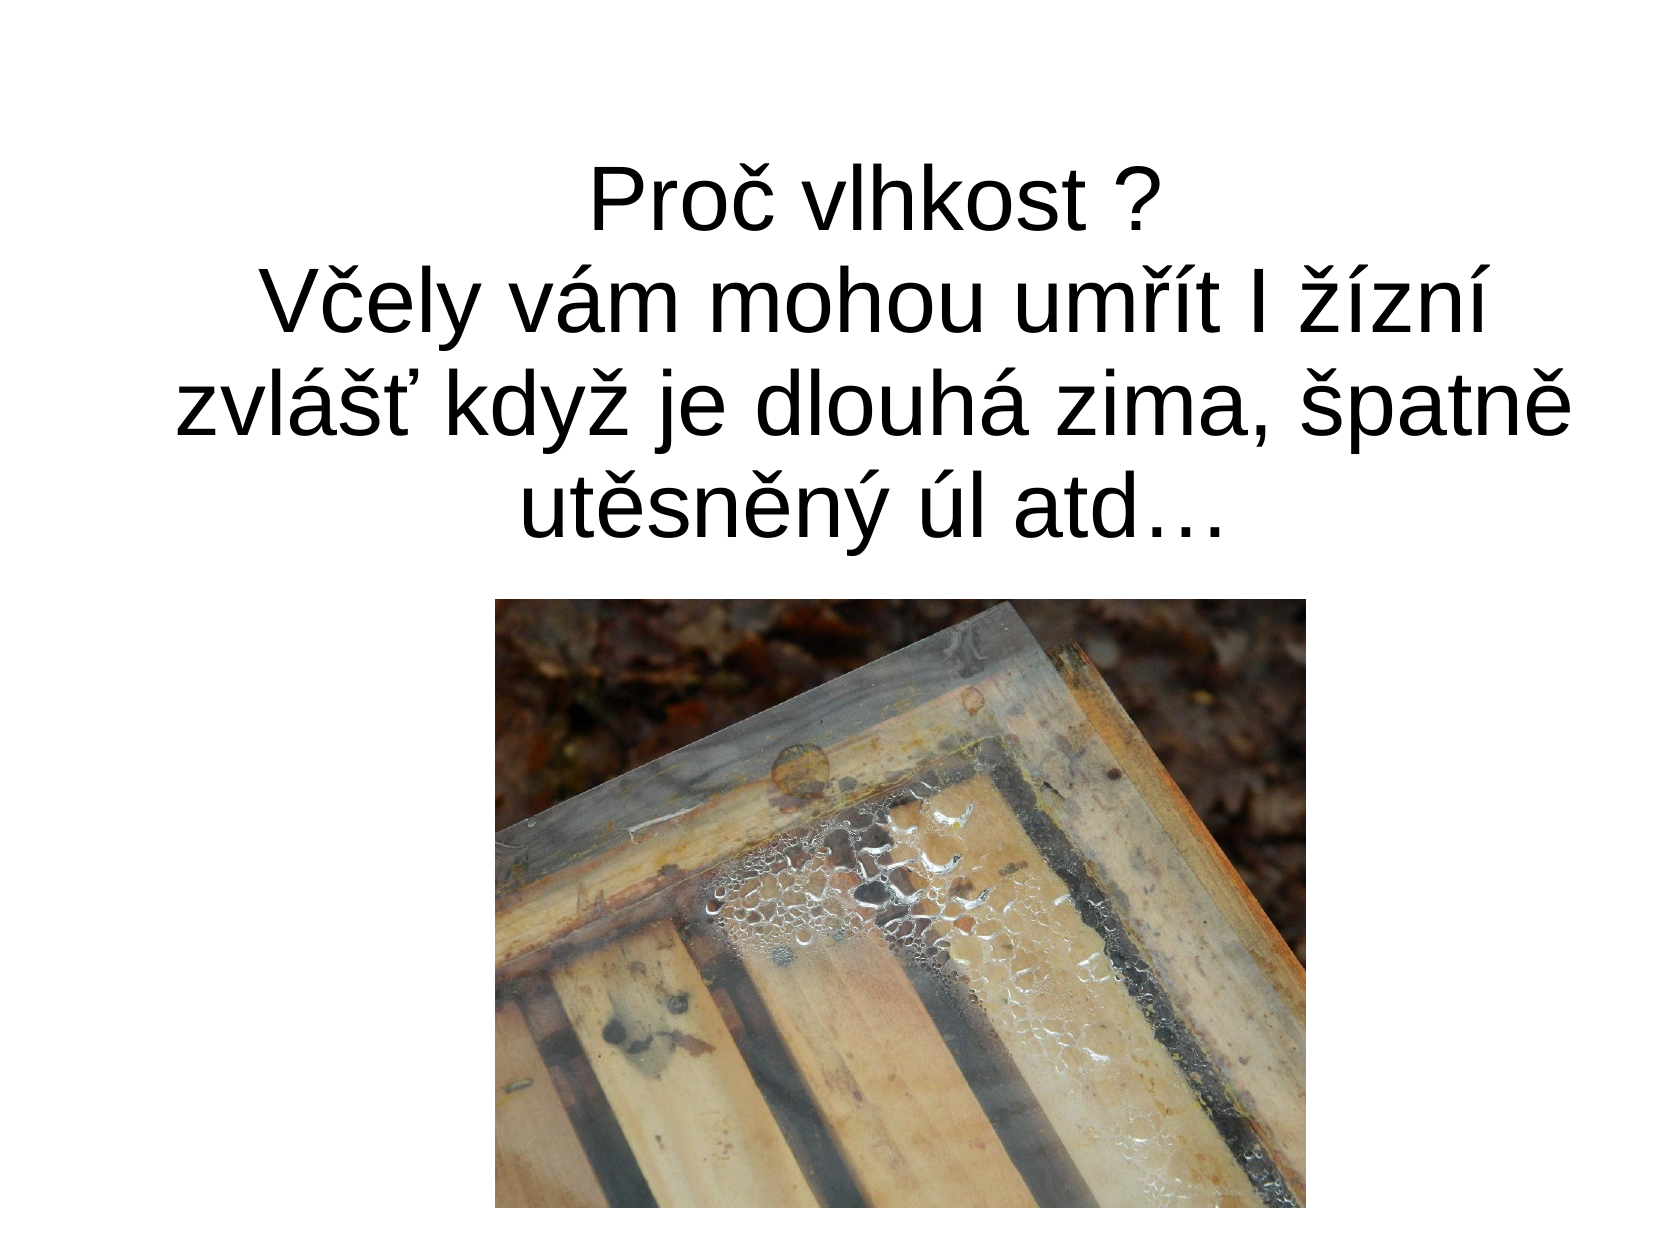

# Proč vlhkost ? Včely vám mohou umřít I žízní zvlášť když je dlouhá zima, špatně utěsněný úl atd…